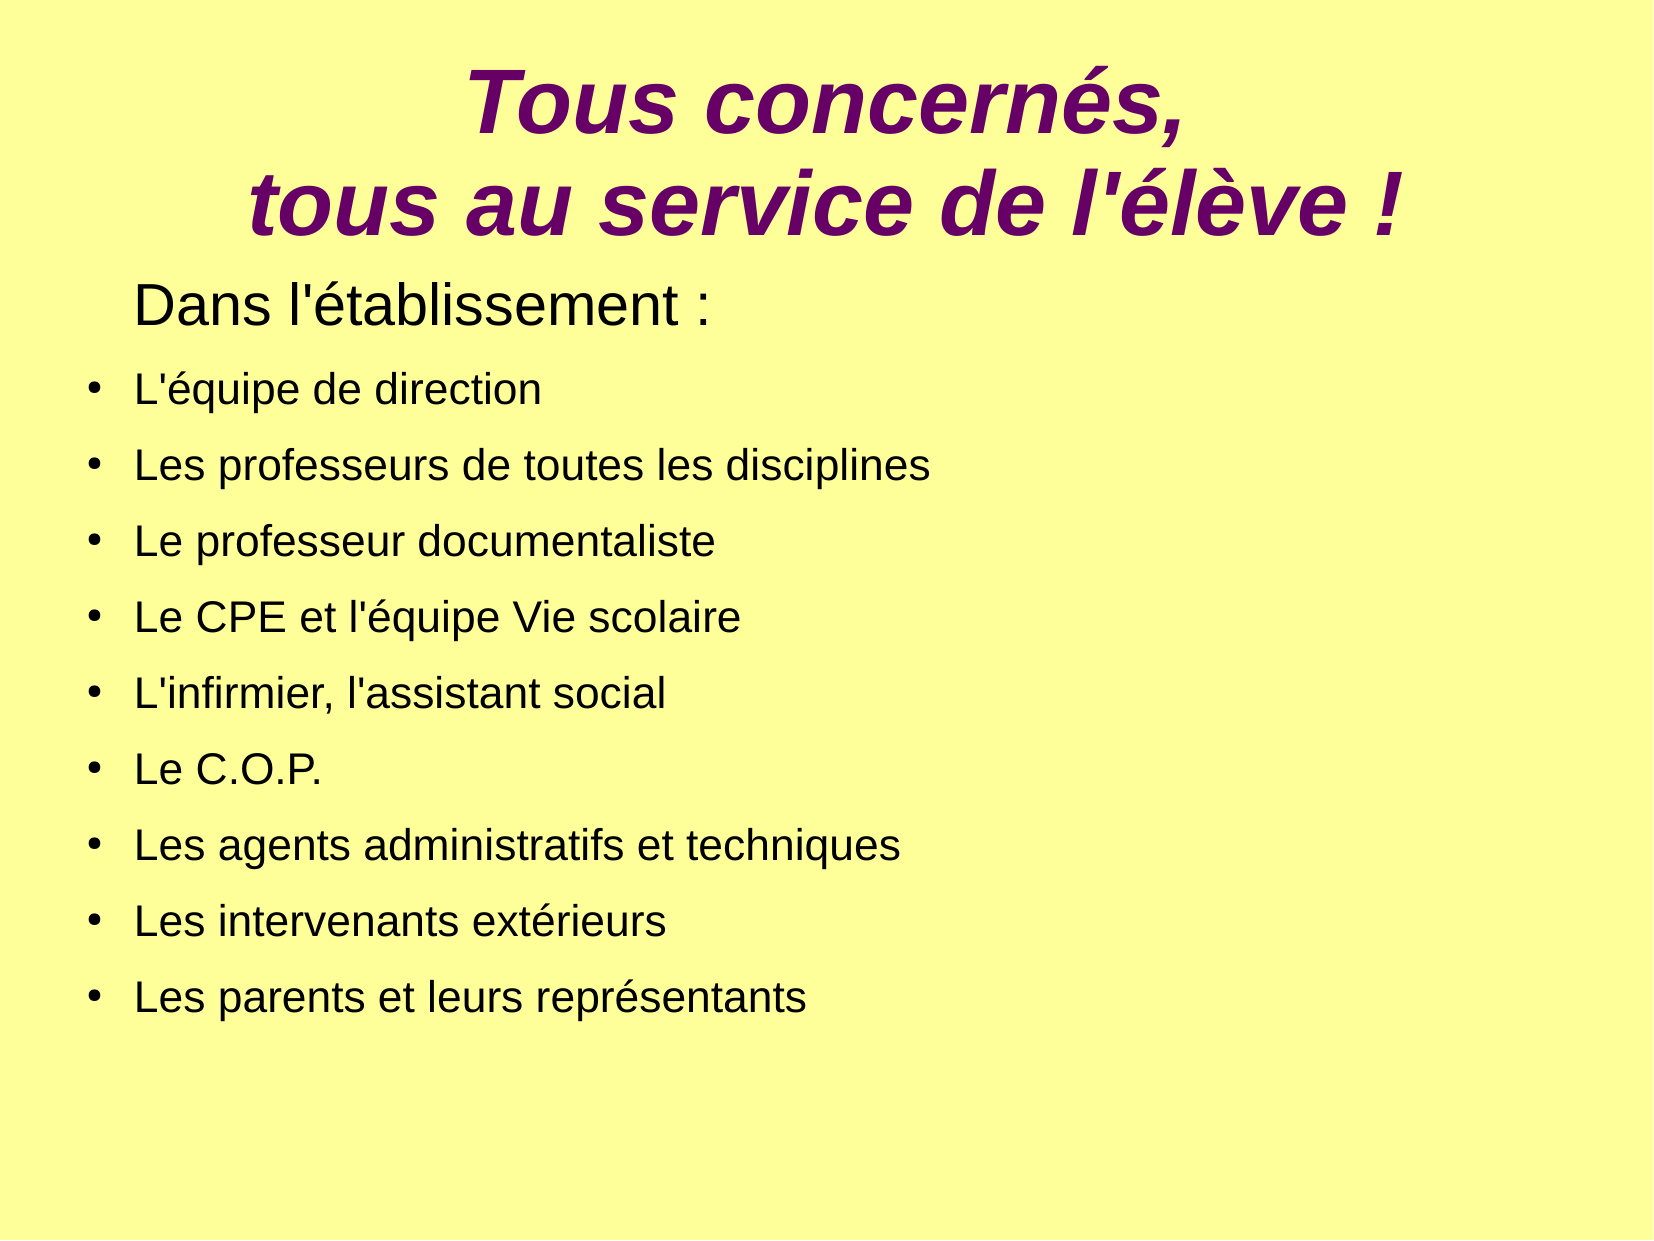

# Tous concernés, tous au service de l'élève !
Dans l'établissement :
L'équipe de direction
Les professeurs de toutes les disciplines
Le professeur documentaliste
Le CPE et l'équipe Vie scolaire
L'infirmier, l'assistant social
Le C.O.P.
Les agents administratifs et techniques
Les intervenants extérieurs
Les parents et leurs représentants